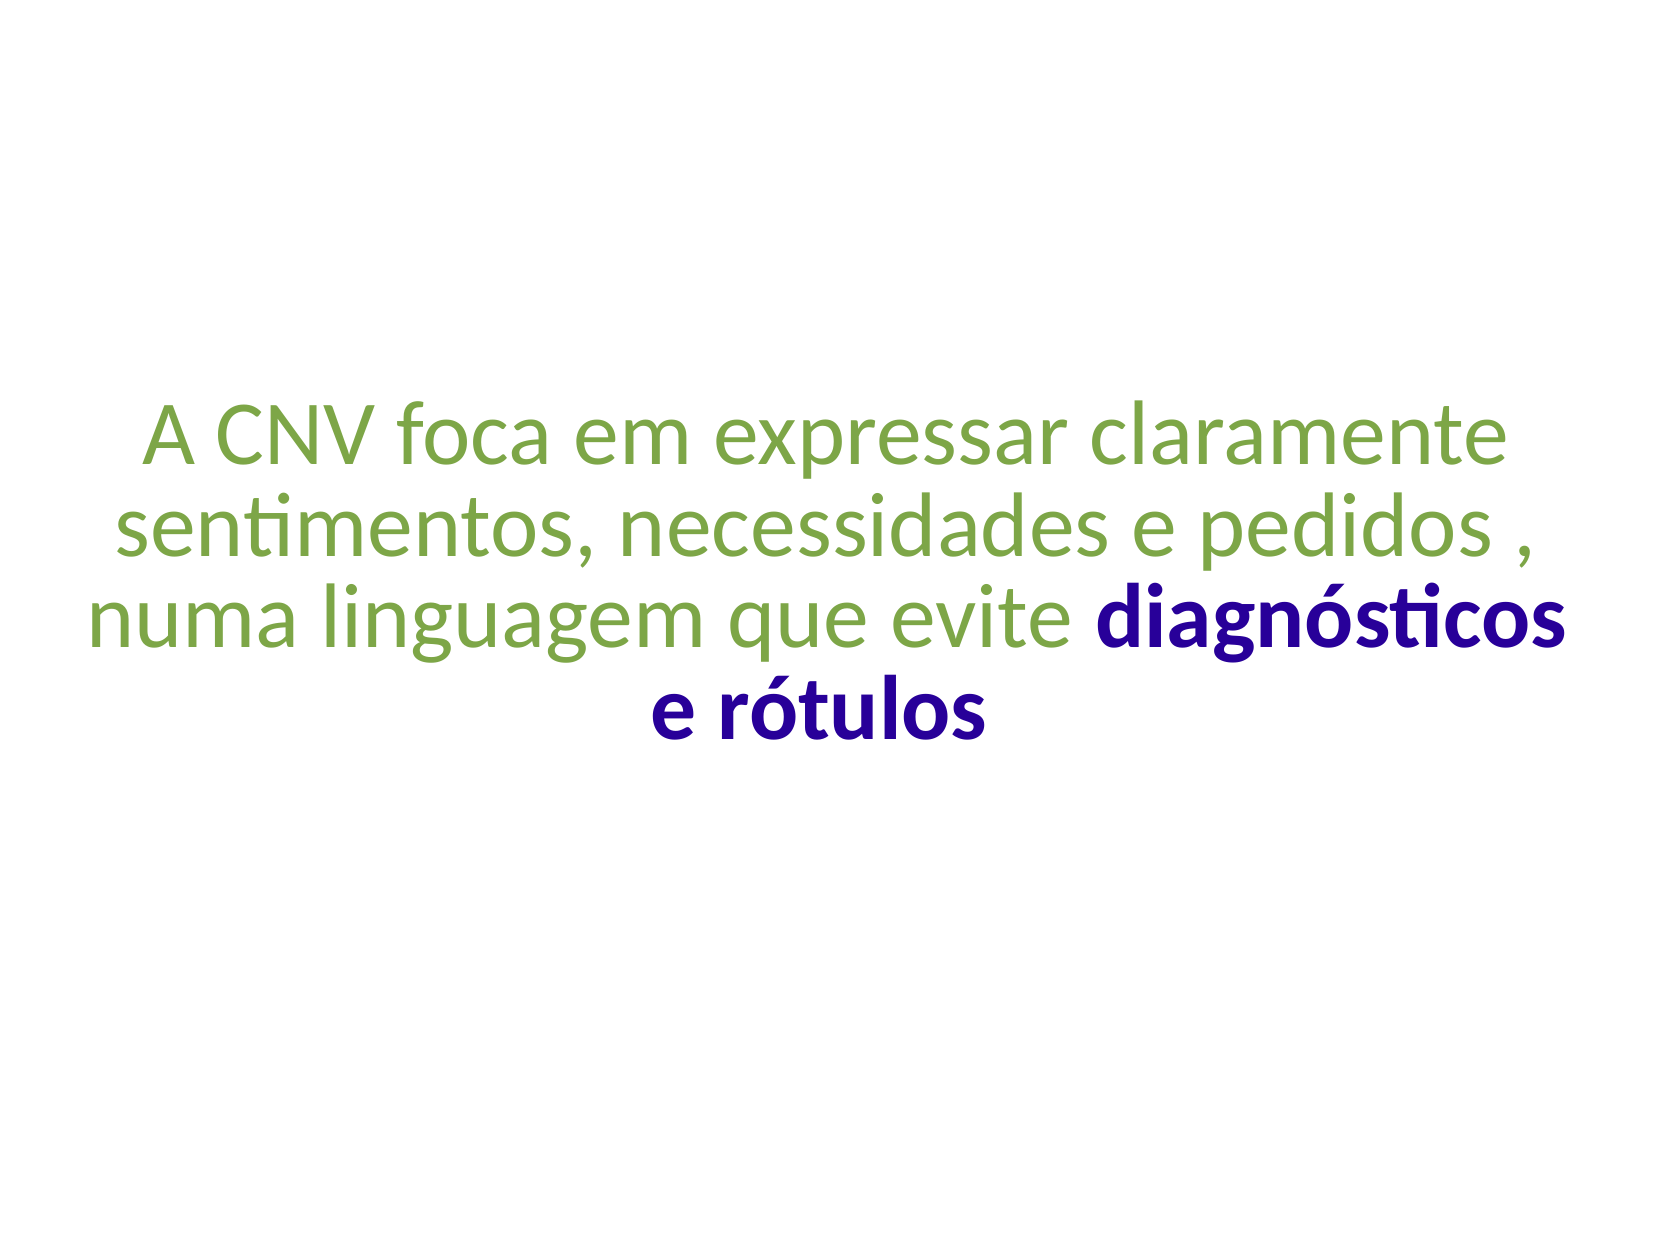

# A CNV foca em expressar claramente sentimentos, necessidades e pedidos , numa linguagem que evite diagnósticos e rótulos